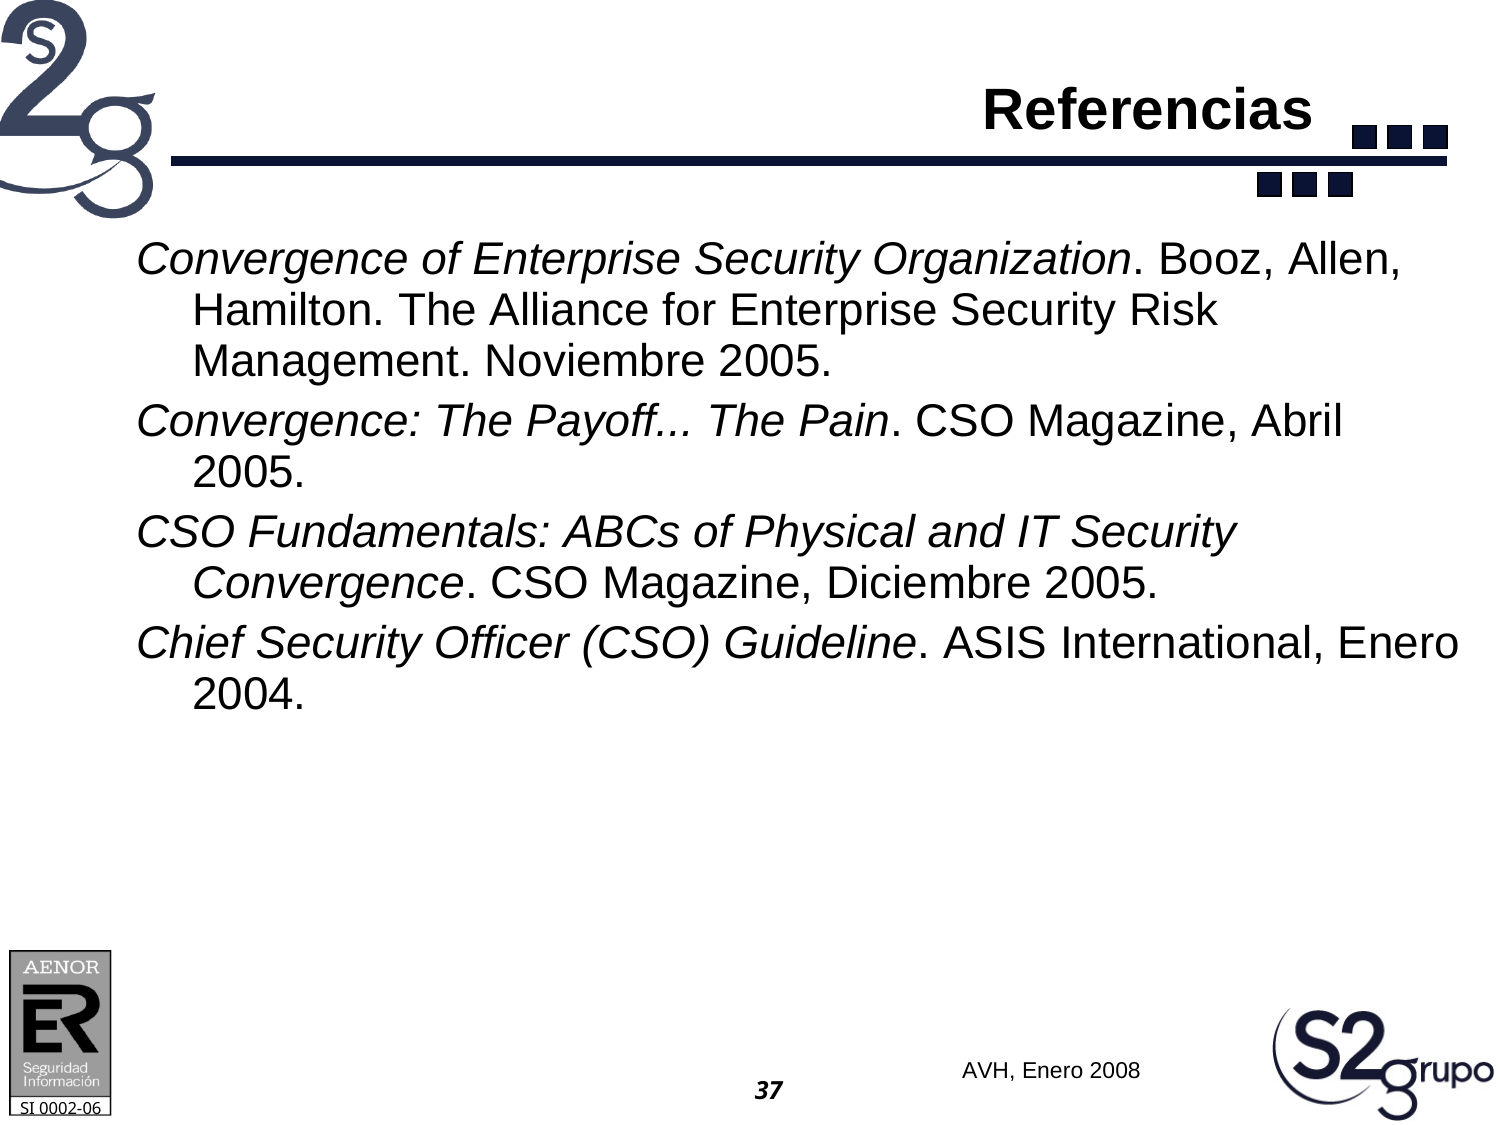

# Referencias
Convergence of Enterprise Security Organization. Booz, Allen, Hamilton. The Alliance for Enterprise Security Risk Management. Noviembre 2005.
Convergence: The Payoff... The Pain. CSO Magazine, Abril 2005.
CSO Fundamentals: ABCs of Physical and IT Security Convergence. CSO Magazine, Diciembre 2005.
Chief Security Officer (CSO) Guideline. ASIS International, Enero 2004.
AVH, Enero 2008